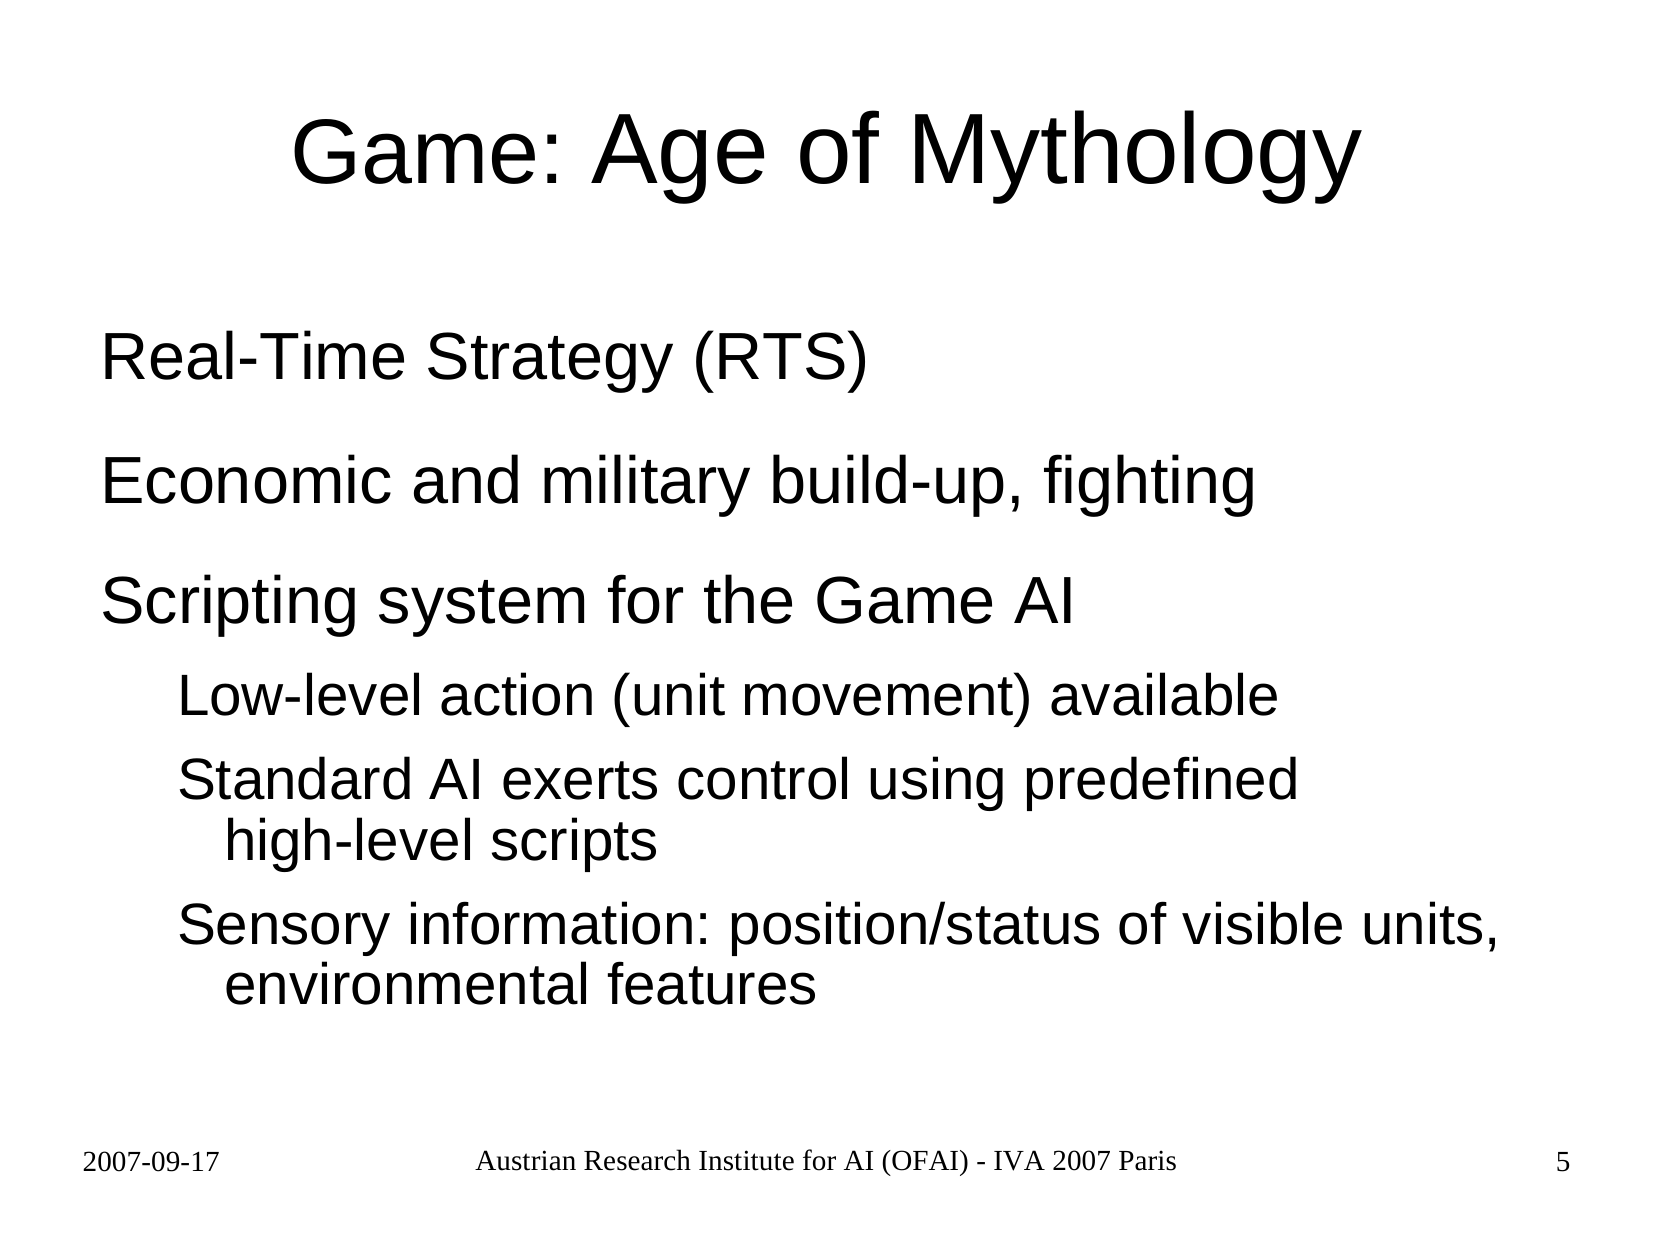

# Game: Age of Mythology
Real-Time Strategy (RTS)‏
Economic and military build-up, fighting
Scripting system for the Game AI
Low-level action (unit movement) available
Standard AI exerts control using predefined
high-level scripts
Sensory information: position/status of visible units,
environmental features
Austrian Research Institute for AI (OFAI) - IVA 2007 Paris
2007-09-17
5